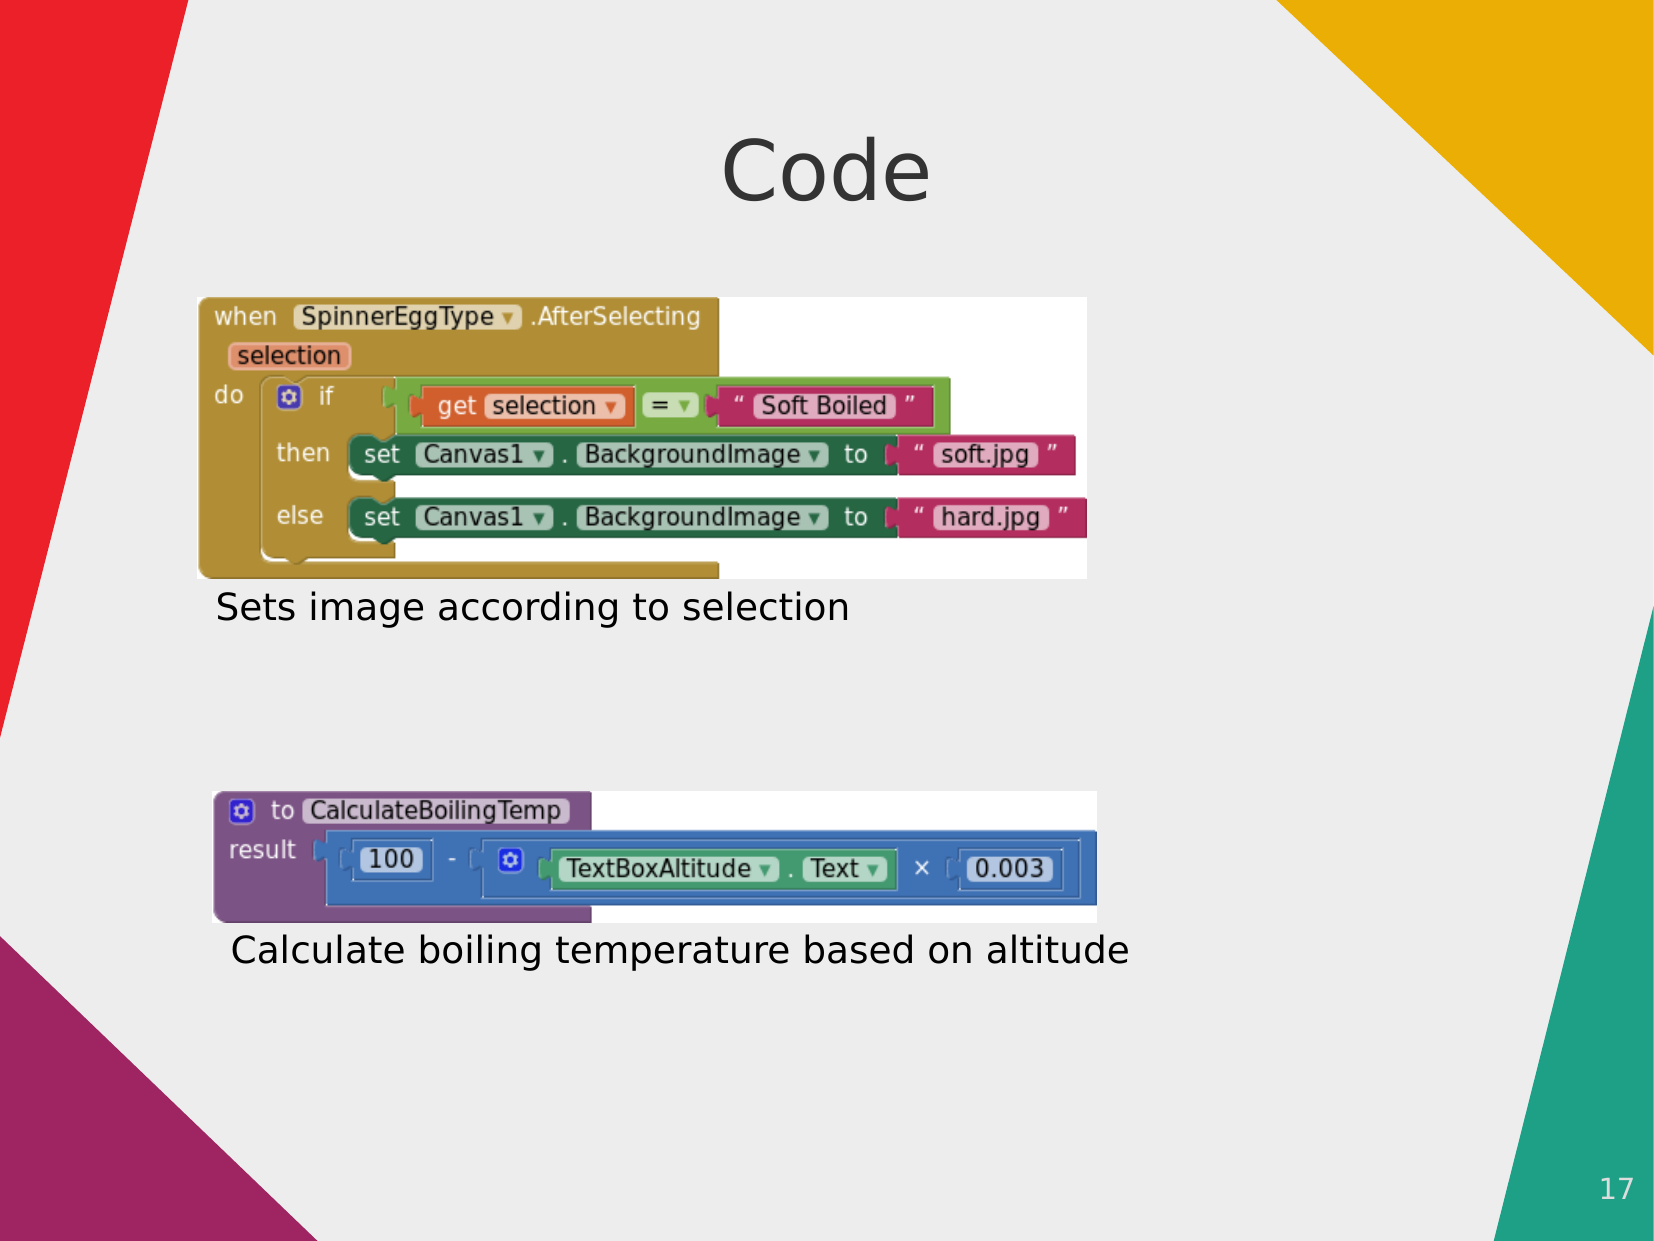

# Code
Sets image according to selection
Calculate boiling temperature based on altitude
17